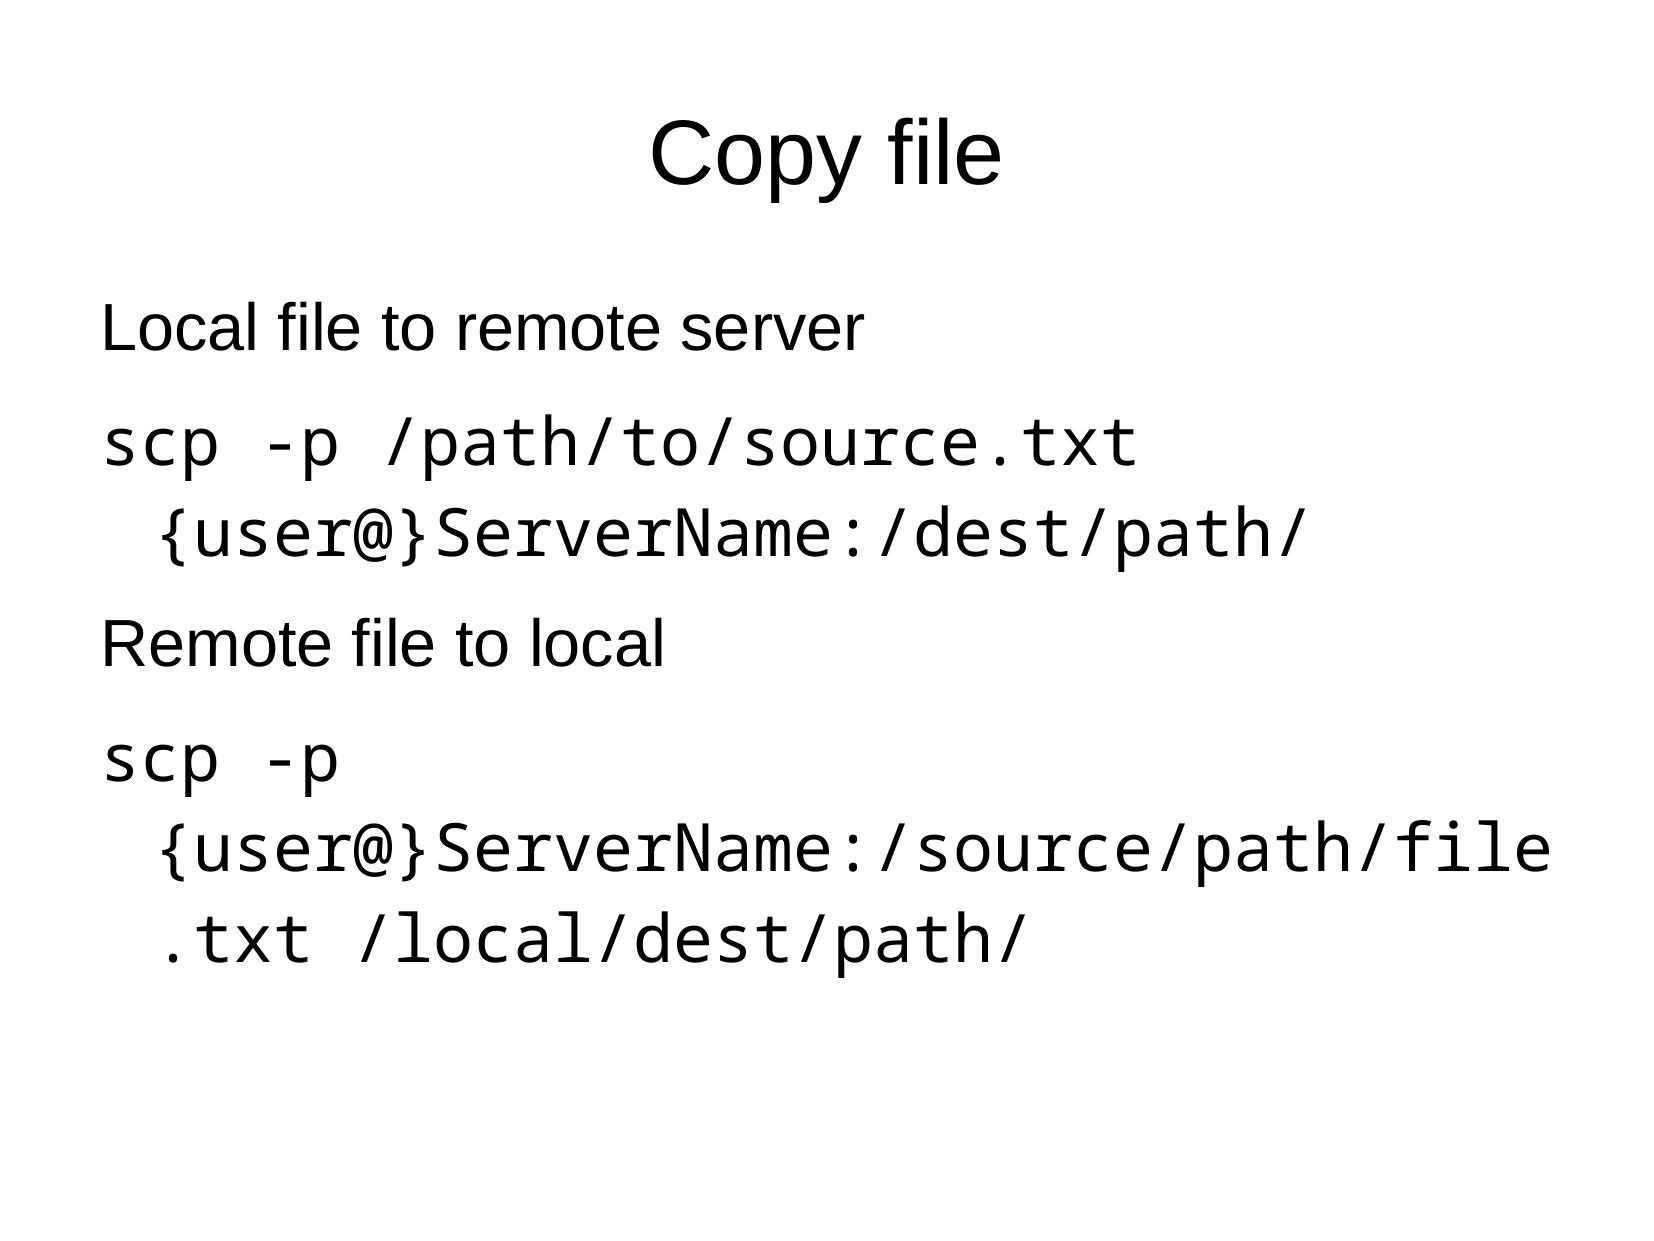

# Copy file
Local file to remote server
scp -p /path/to/source.txt {user@}ServerName:/dest/path/
Remote file to local
scp -p {user@}ServerName:/source/path/file.txt /local/dest/path/